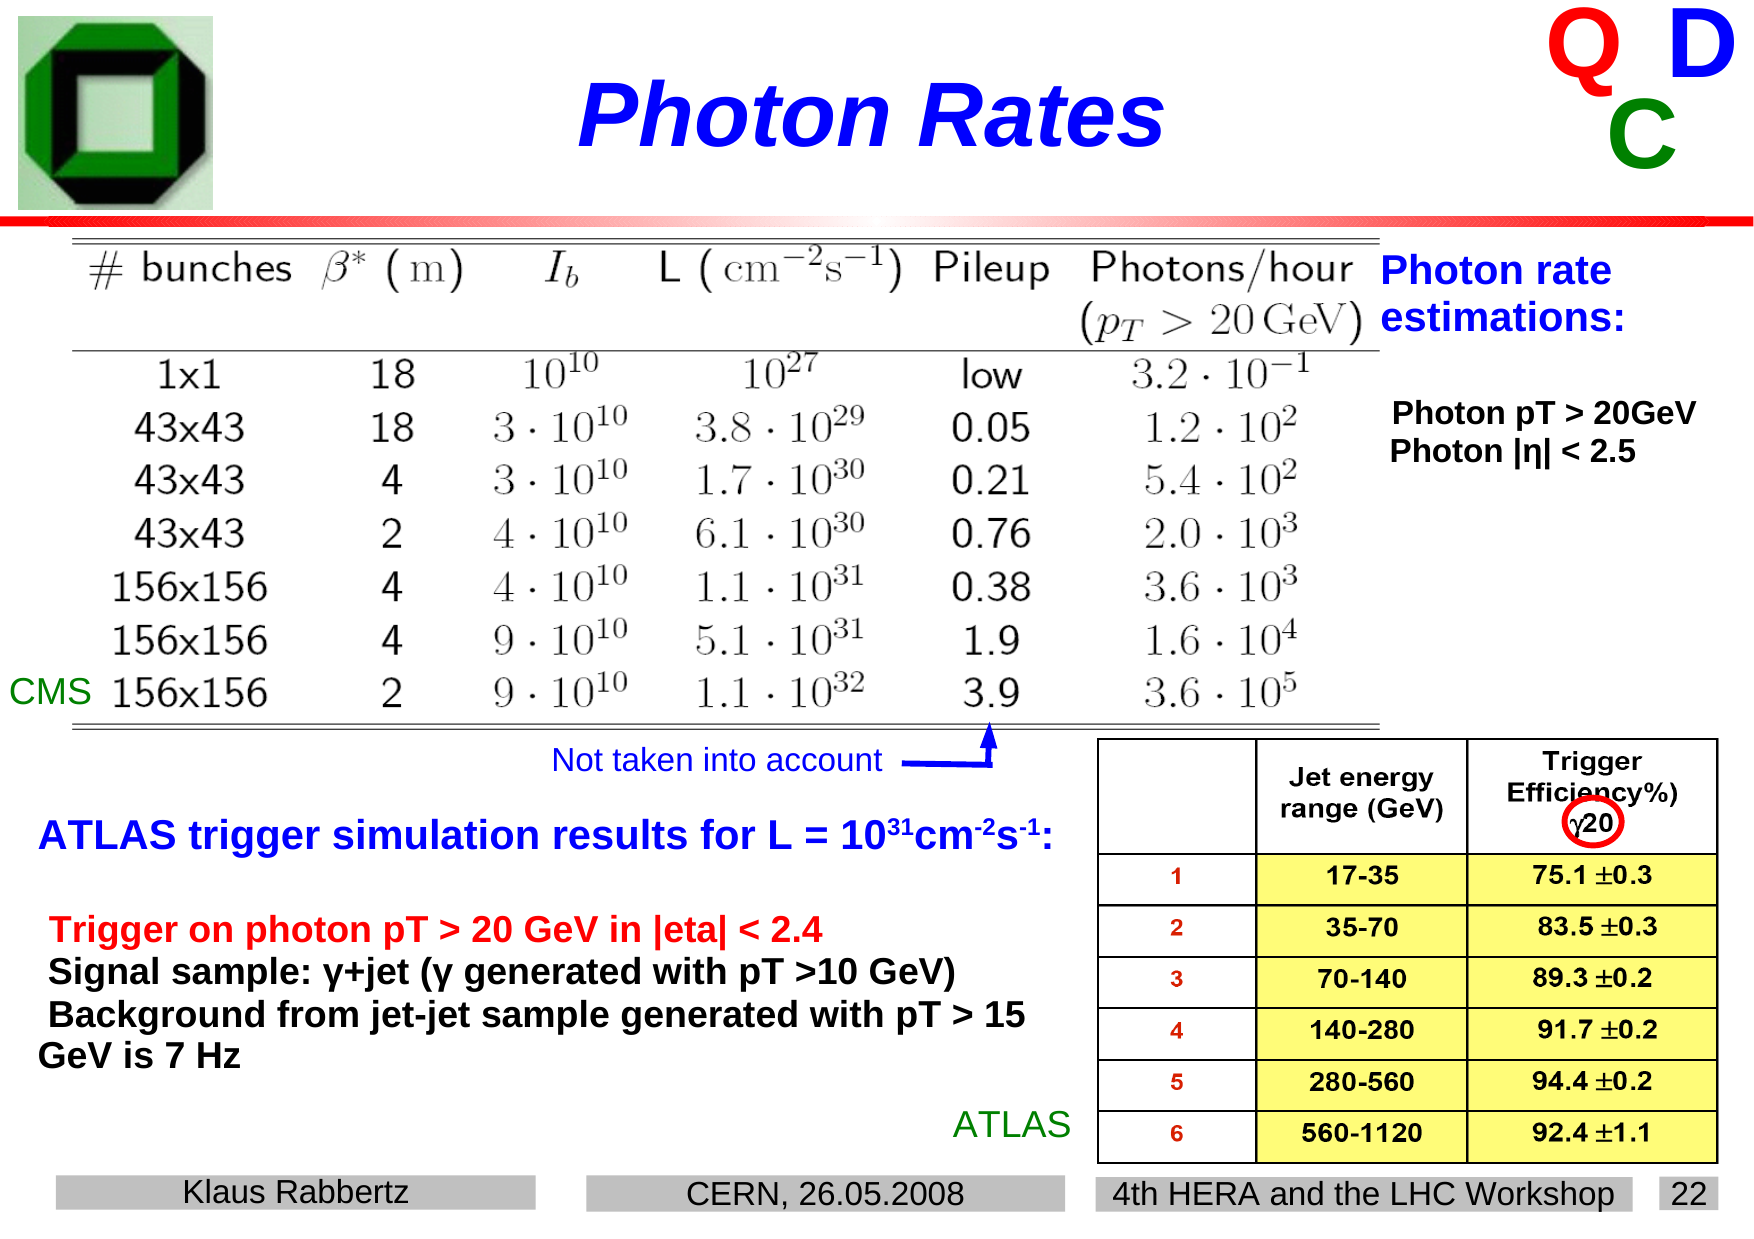

# Photon Rates
Photon rate estimations:
 Photon pT > 20GeV
 Photon |η| < 2.5
CMS
Not taken into account
ATLAS trigger simulation results for L = 1031cm-2s-1:
 Trigger on photon pT > 20 GeV in |eta| < 2.4
 Signal sample: γ+jet (γ generated with pT >10 GeV)
 Background from jet-jet sample generated with pT > 15 GeV is 7 Hz
ATLAS